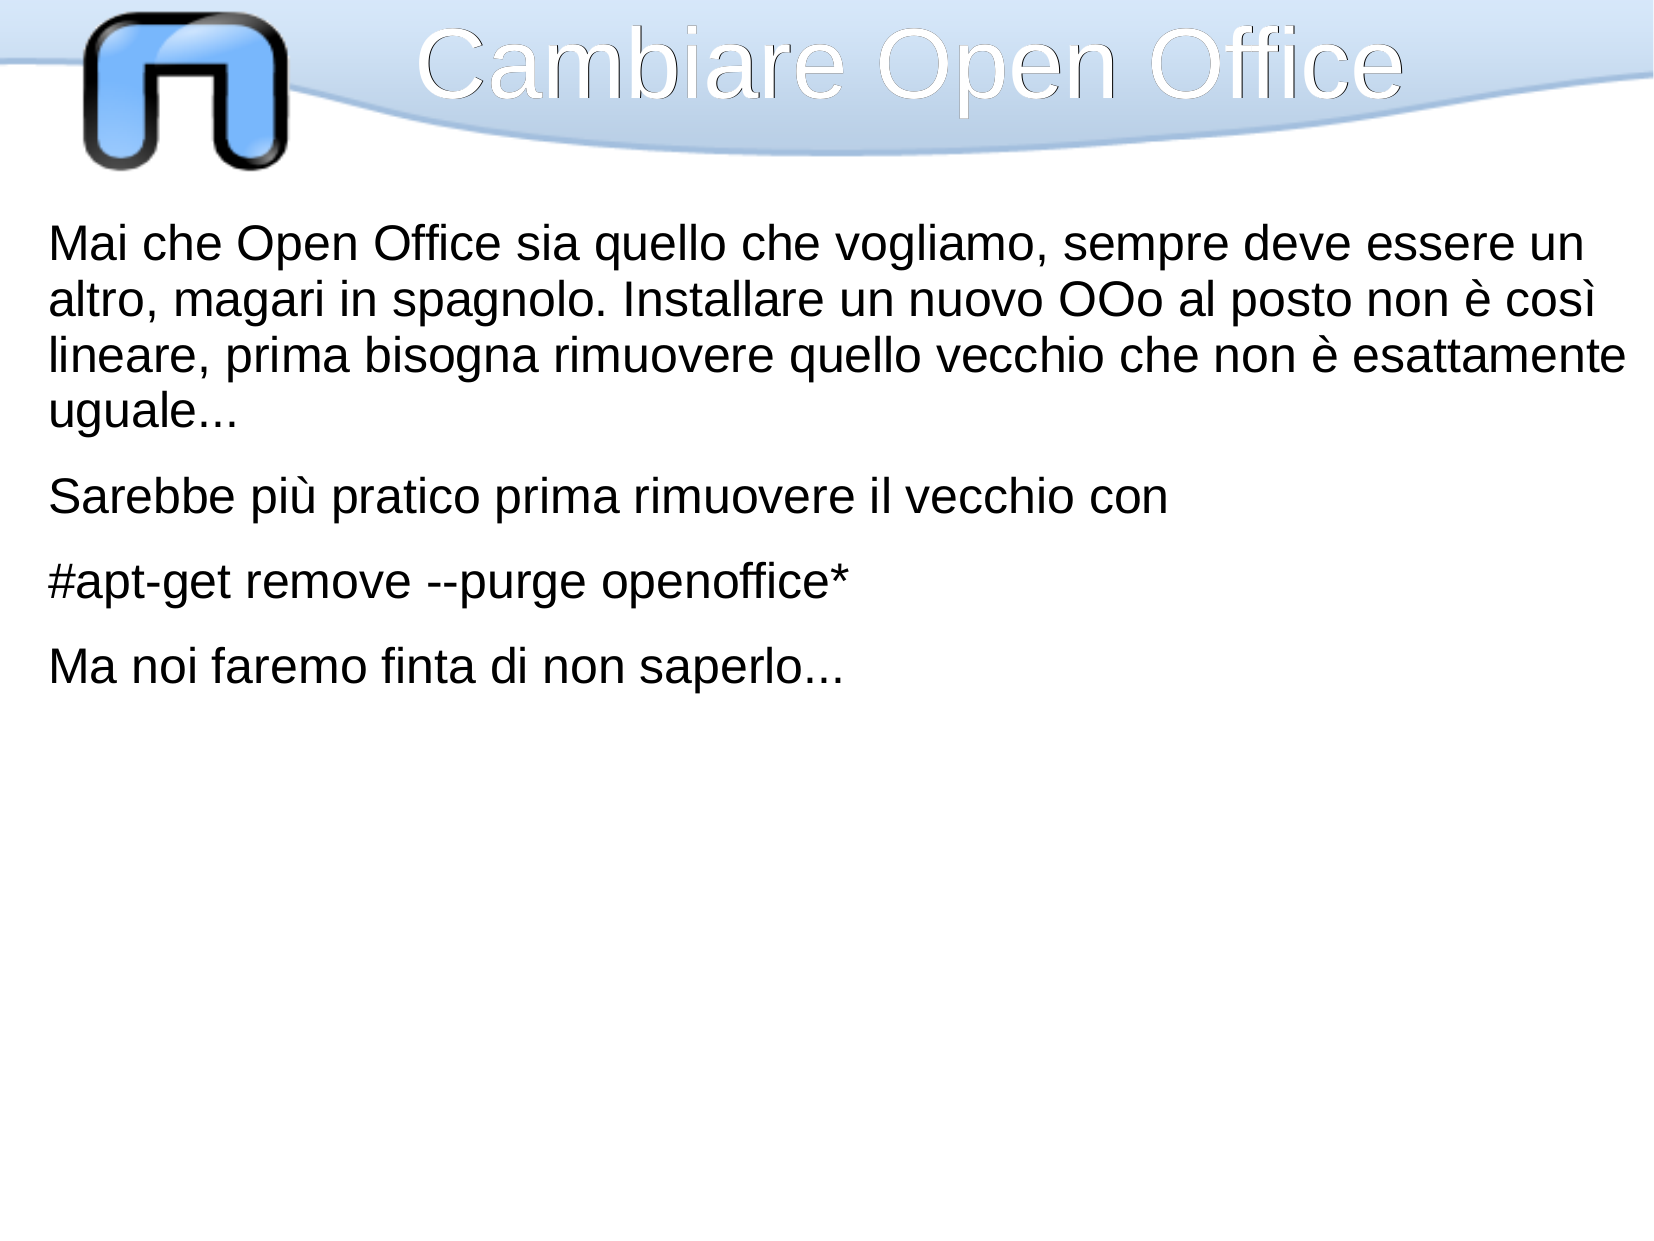

Cambiare Open Office
# Mai che Open Office sia quello che vogliamo, sempre deve essere un altro, magari in spagnolo. Installare un nuovo OOo al posto non è così lineare, prima bisogna rimuovere quello vecchio che non è esattamente uguale...
Sarebbe più pratico prima rimuovere il vecchio con
#apt-get remove --purge openoffice*
Ma noi faremo finta di non saperlo...